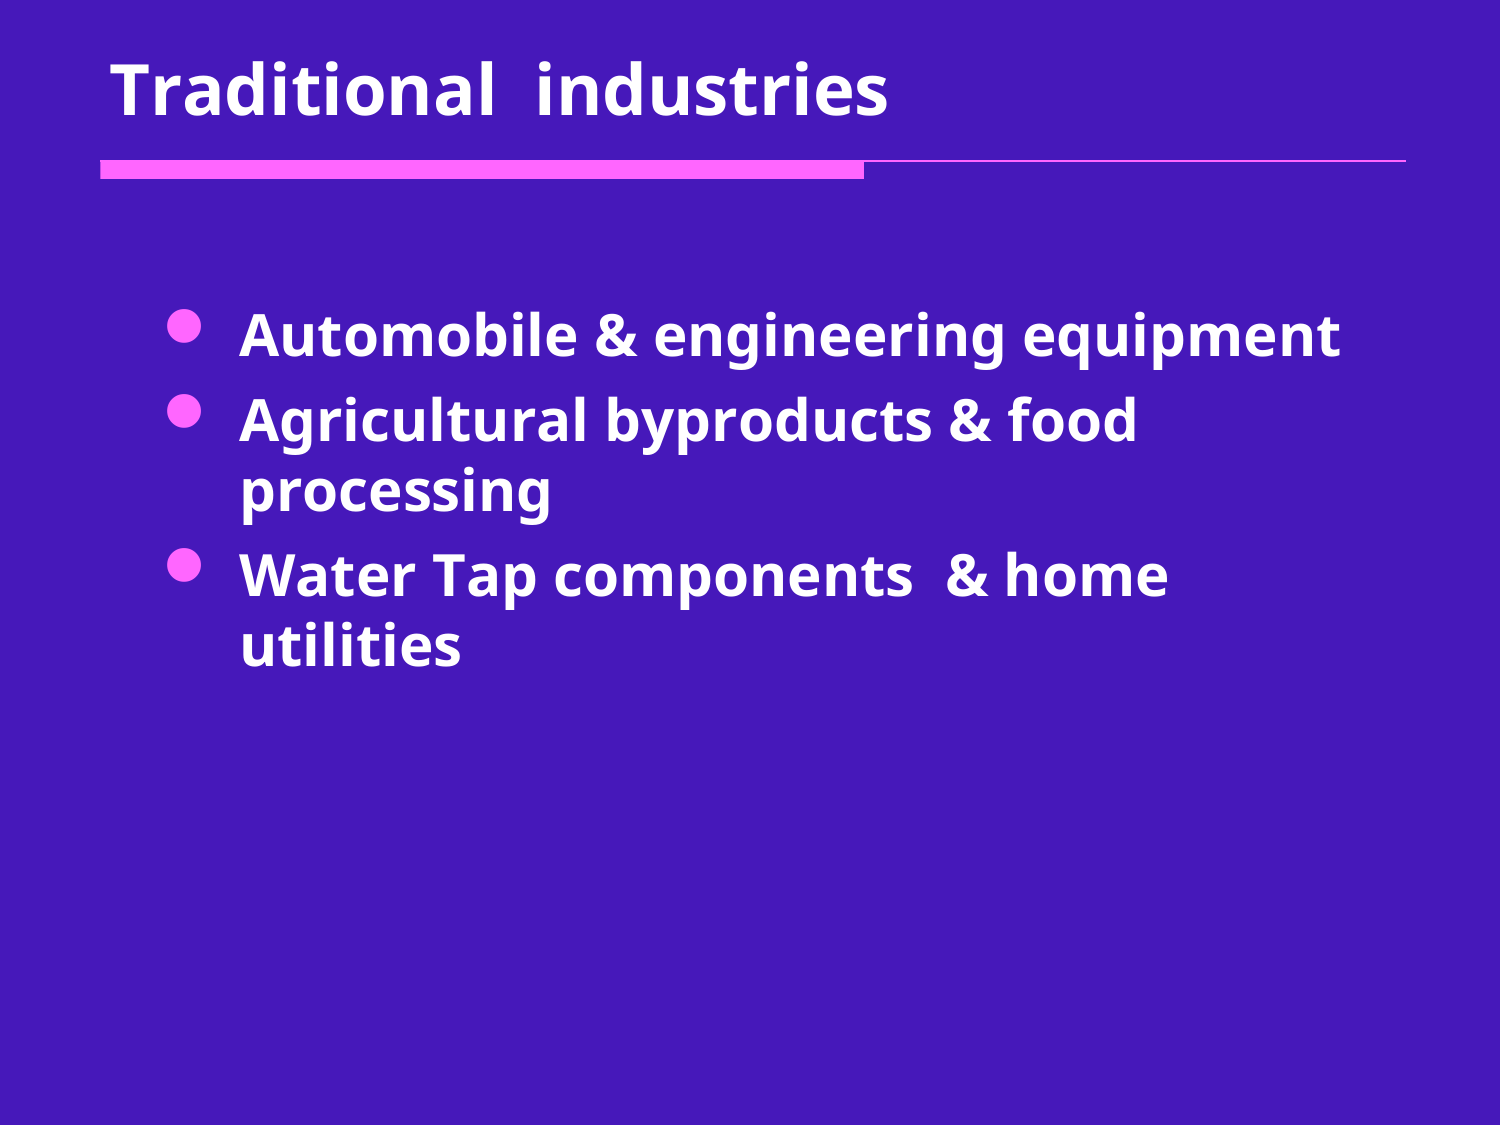

# Traditional industries
Automobile & engineering equipment
Agricultural byproducts & food processing
Water Tap components & home utilities